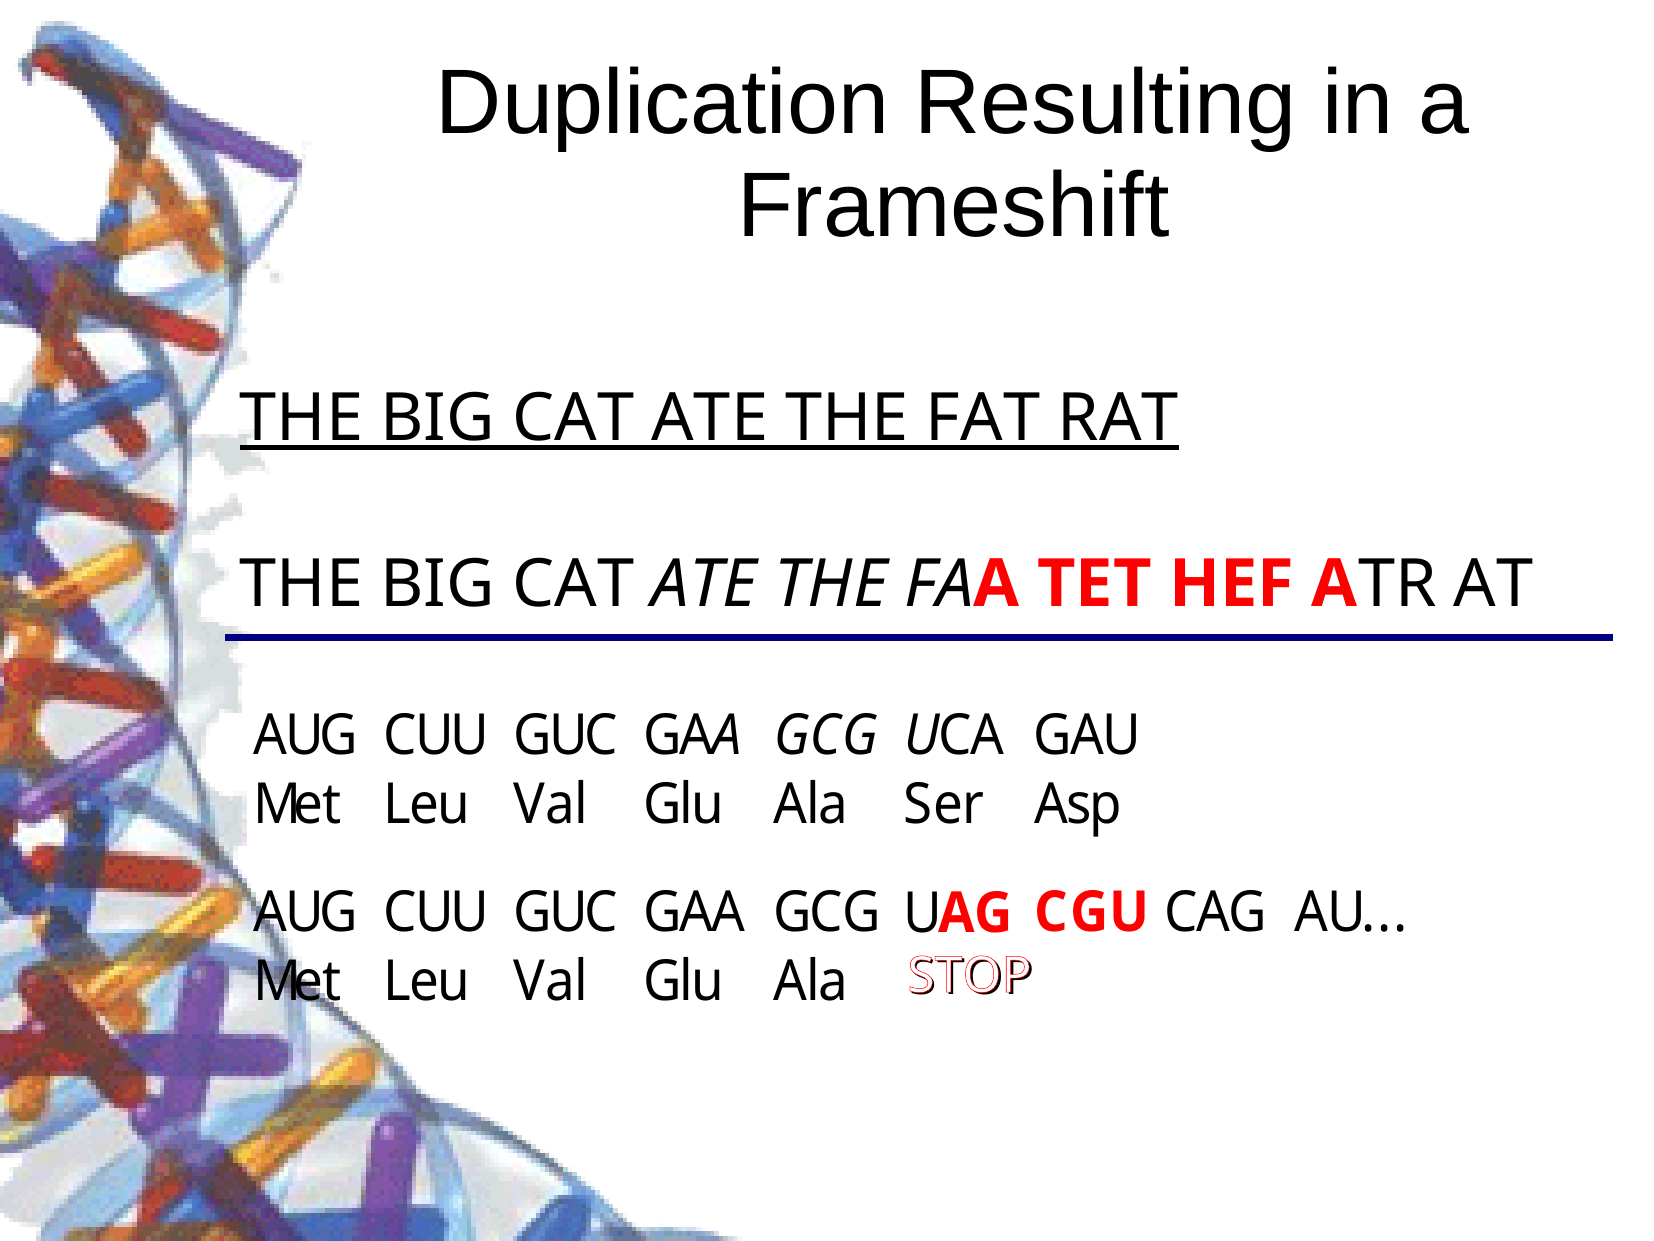

# Duplication Resulting in a Frameshift
THE BIG CAT ATE THE FAT RAT
THE BIG CAT ATE THE FAA TET HEF ATR AT
STOP